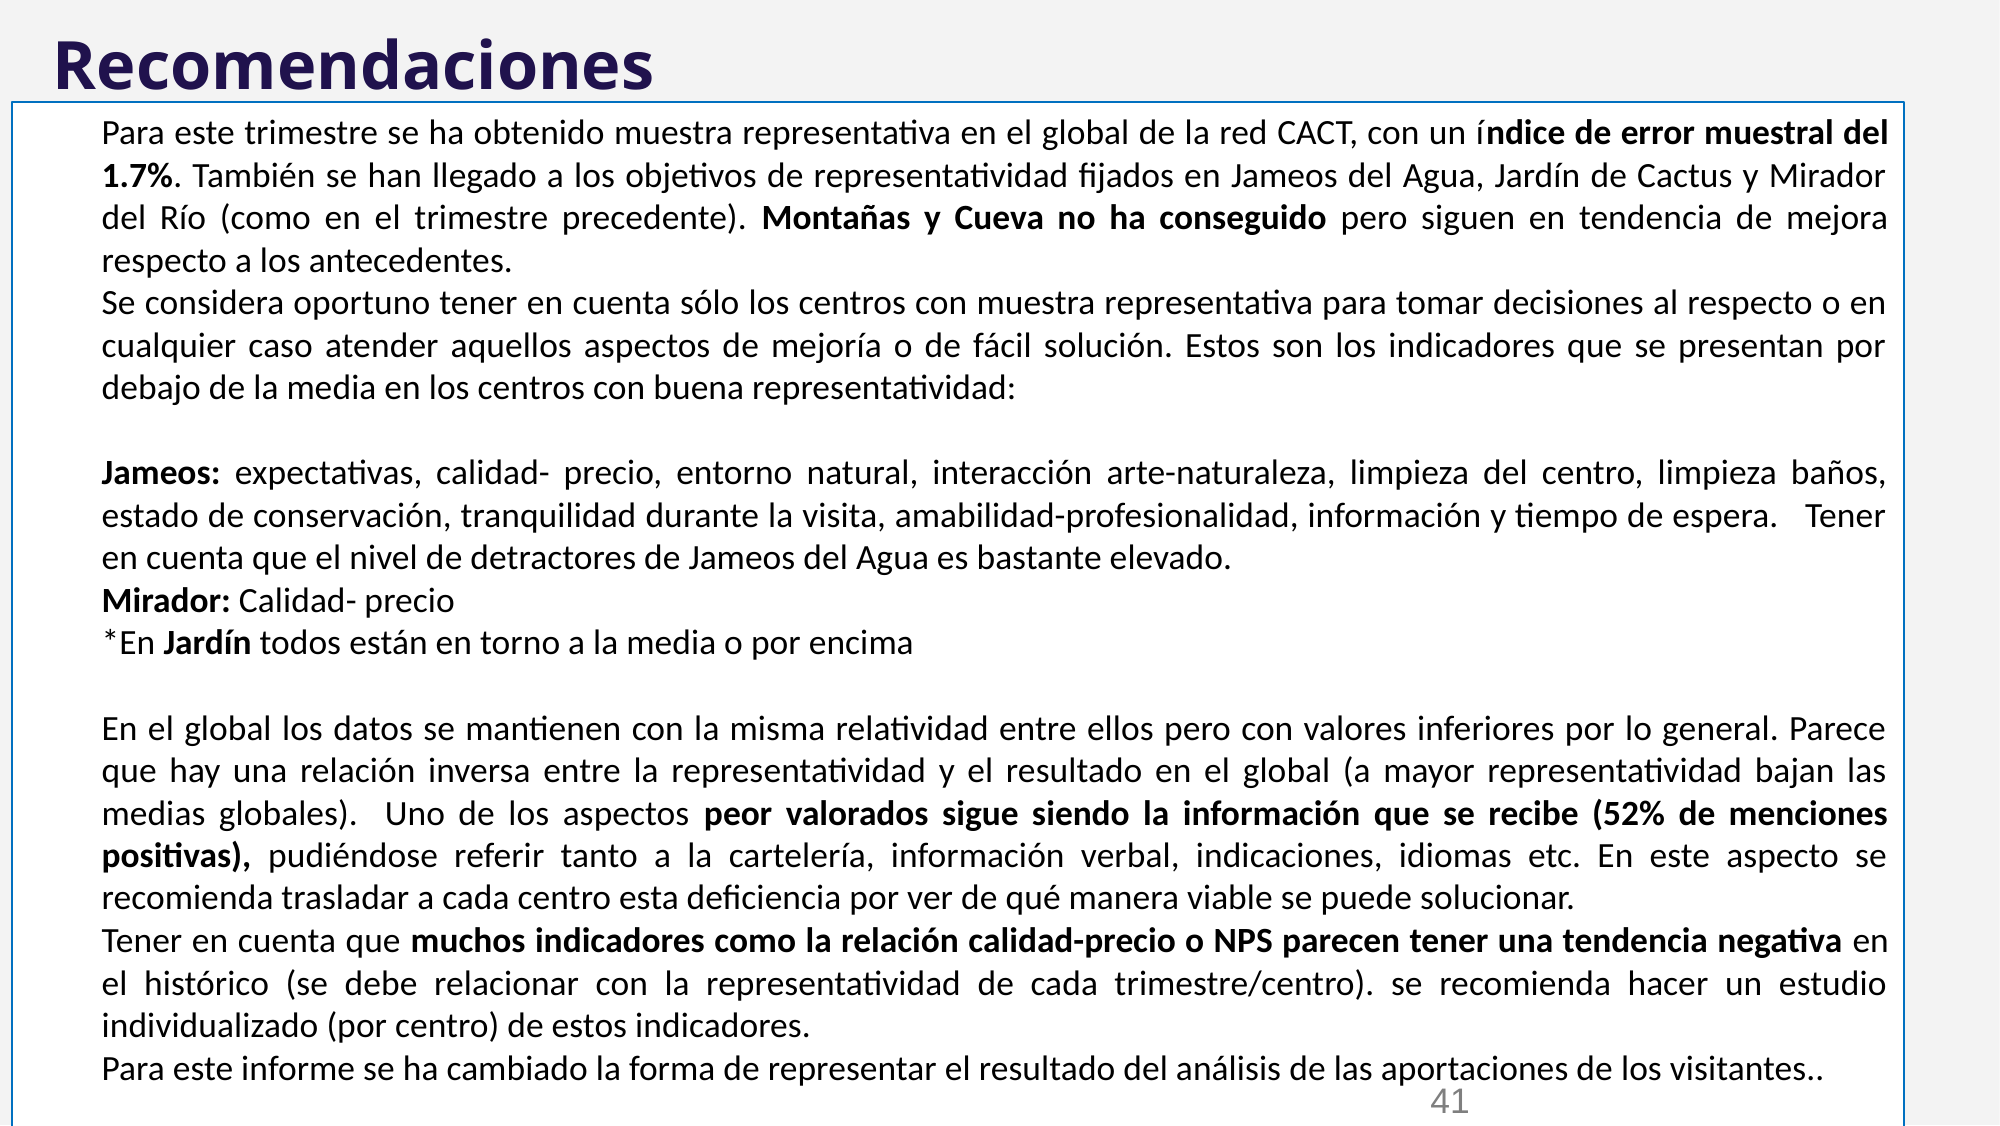

Recomendaciones
Para este trimestre se ha obtenido muestra representativa en el global de la red CACT, con un índice de error muestral del 1.7%. También se han llegado a los objetivos de representatividad fijados en Jameos del Agua, Jardín de Cactus y Mirador del Río (como en el trimestre precedente). Montañas y Cueva no ha conseguido pero siguen en tendencia de mejora respecto a los antecedentes.
Se considera oportuno tener en cuenta sólo los centros con muestra representativa para tomar decisiones al respecto o en cualquier caso atender aquellos aspectos de mejoría o de fácil solución. Estos son los indicadores que se presentan por debajo de la media en los centros con buena representatividad:
Jameos: expectativas, calidad- precio, entorno natural, interacción arte-naturaleza, limpieza del centro, limpieza baños, estado de conservación, tranquilidad durante la visita, amabilidad-profesionalidad, información y tiempo de espera. Tener en cuenta que el nivel de detractores de Jameos del Agua es bastante elevado.
Mirador: Calidad- precio
*En Jardín todos están en torno a la media o por encima
En el global los datos se mantienen con la misma relatividad entre ellos pero con valores inferiores por lo general. Parece que hay una relación inversa entre la representatividad y el resultado en el global (a mayor representatividad bajan las medias globales). Uno de los aspectos peor valorados sigue siendo la información que se recibe (52% de menciones positivas), pudiéndose referir tanto a la cartelería, información verbal, indicaciones, idiomas etc. En este aspecto se recomienda trasladar a cada centro esta deficiencia por ver de qué manera viable se puede solucionar.
Tener en cuenta que muchos indicadores como la relación calidad-precio o NPS parecen tener una tendencia negativa en el histórico (se debe relacionar con la representatividad de cada trimestre/centro). se recomienda hacer un estudio individualizado (por centro) de estos indicadores.
Para este informe se ha cambiado la forma de representar el resultado del análisis de las aportaciones de los visitantes..